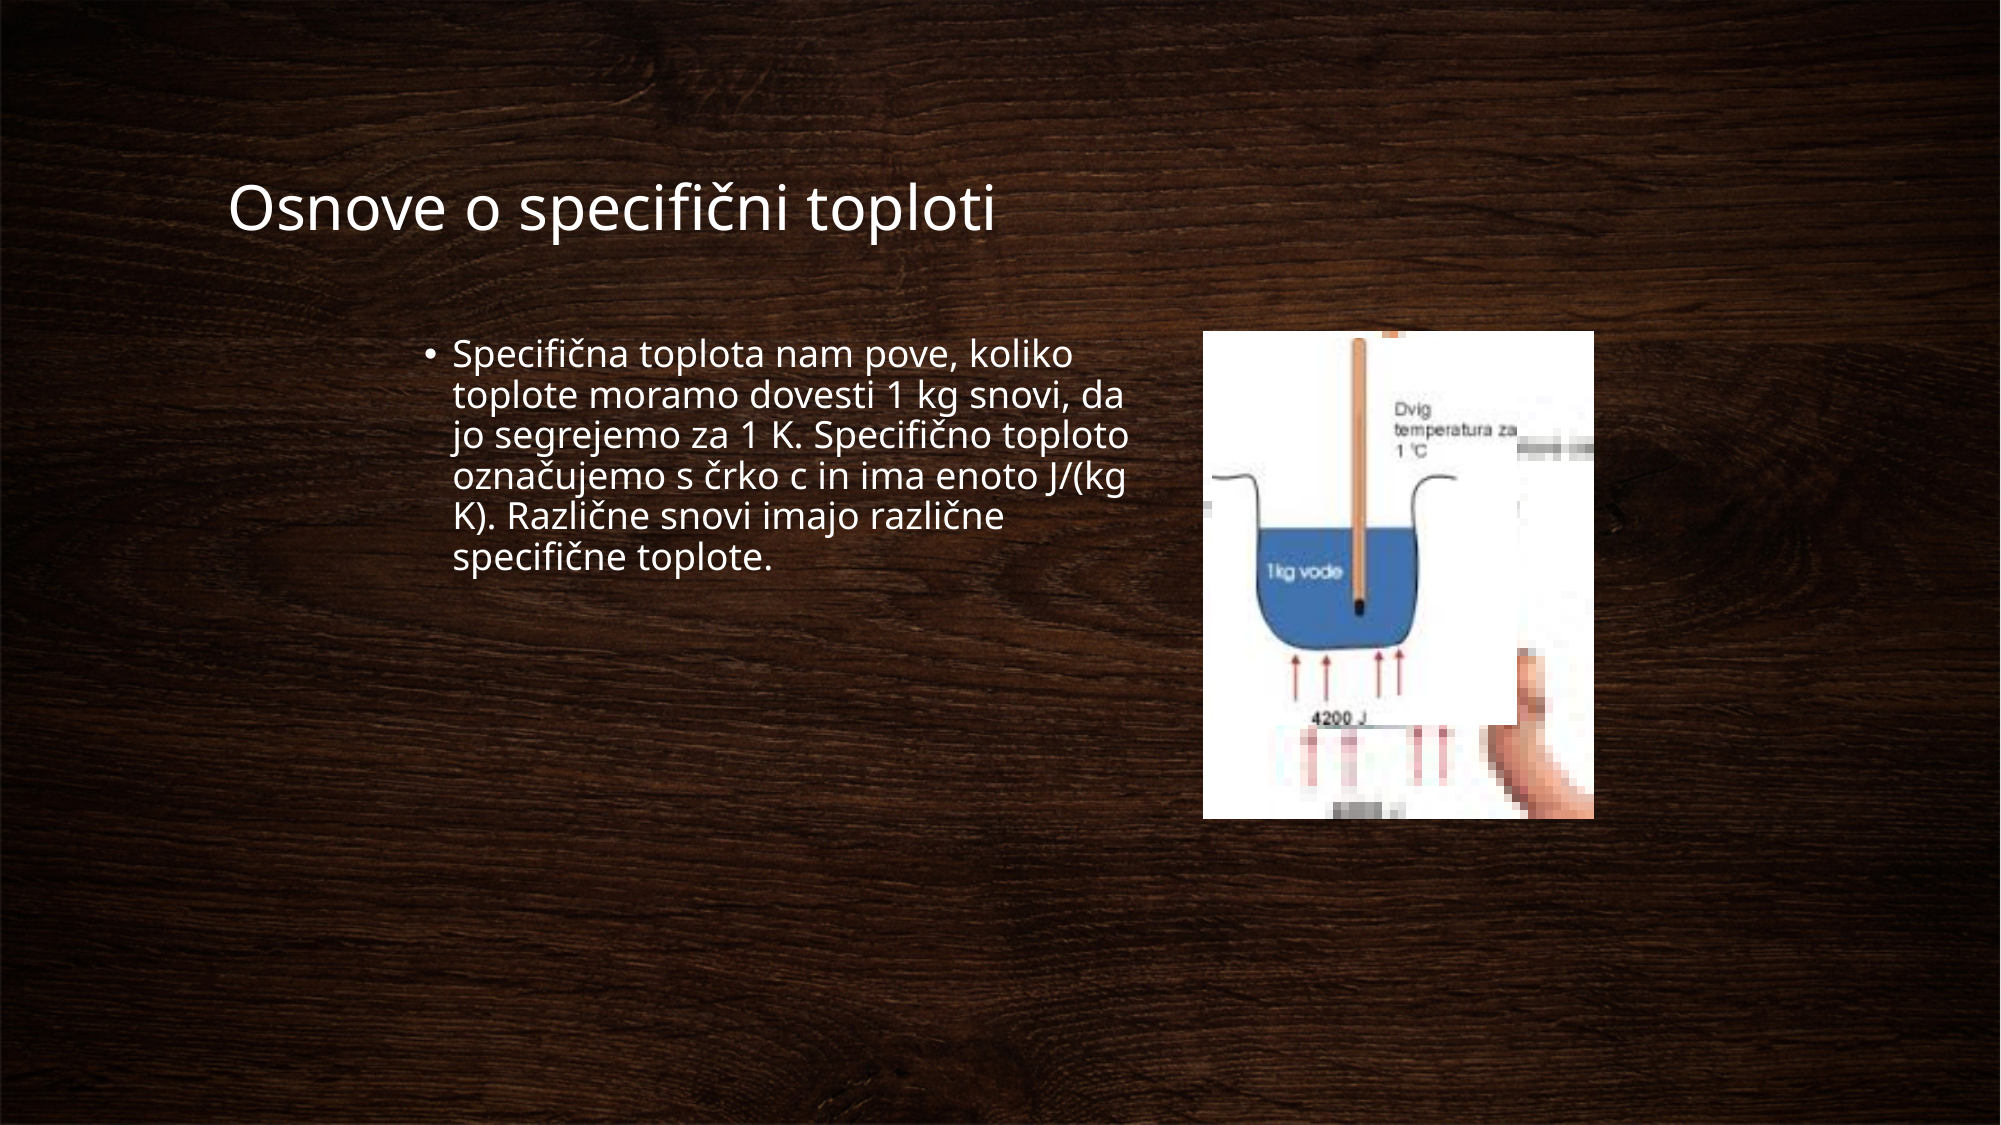

# Osnove o specifični toploti
Specifična toplota nam pove, koliko toplote moramo dovesti 1 kg snovi, da jo segrejemo za 1 K. Specifično toploto označujemo s črko c in ima enoto J/(kg K). Različne snovi imajo različne specifične toplote.